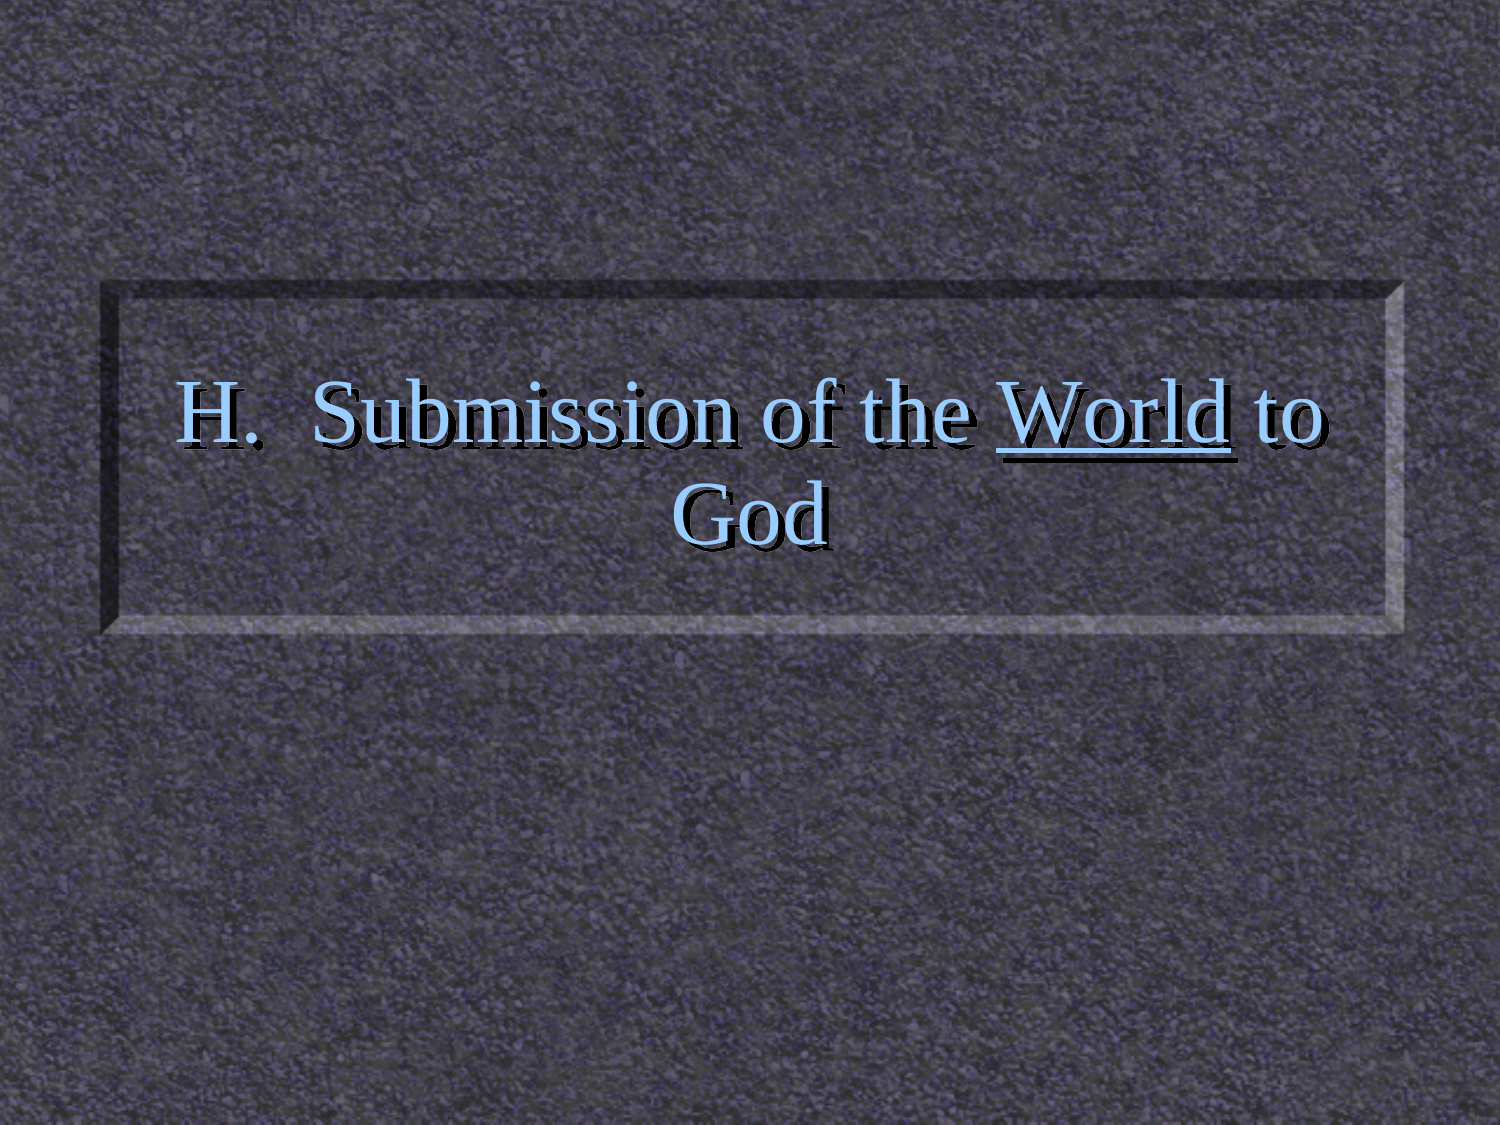

# H. Submission of the World to God